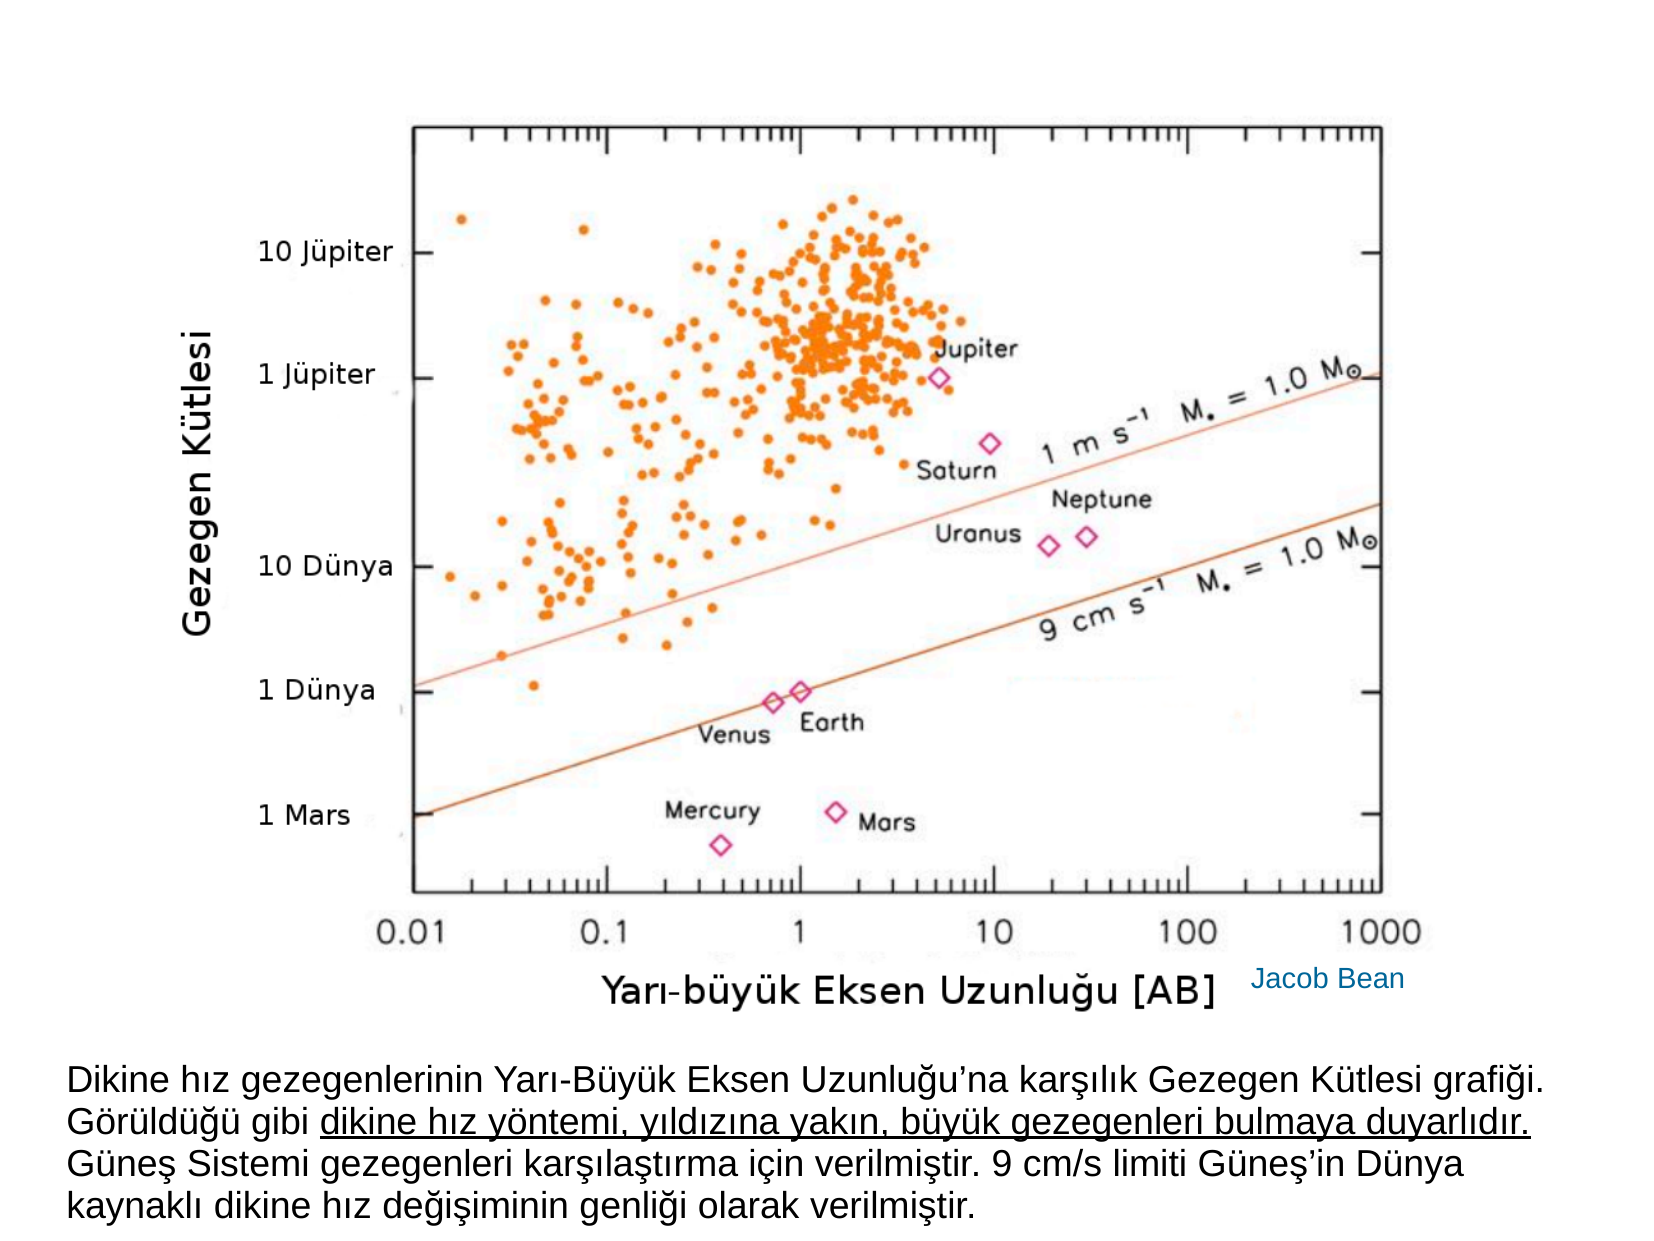

Jacob Bean
Dikine hız gezegenlerinin Yarı-Büyük Eksen Uzunluğu’na karşılık Gezegen Kütlesi grafiği. Görüldüğü gibi dikine hız yöntemi, yıldızına yakın, büyük gezegenleri bulmaya duyarlıdır. Güneş Sistemi gezegenleri karşılaştırma için verilmiştir. 9 cm/s limiti Güneş’in Dünya kaynaklı dikine hız değişiminin genliği olarak verilmiştir.